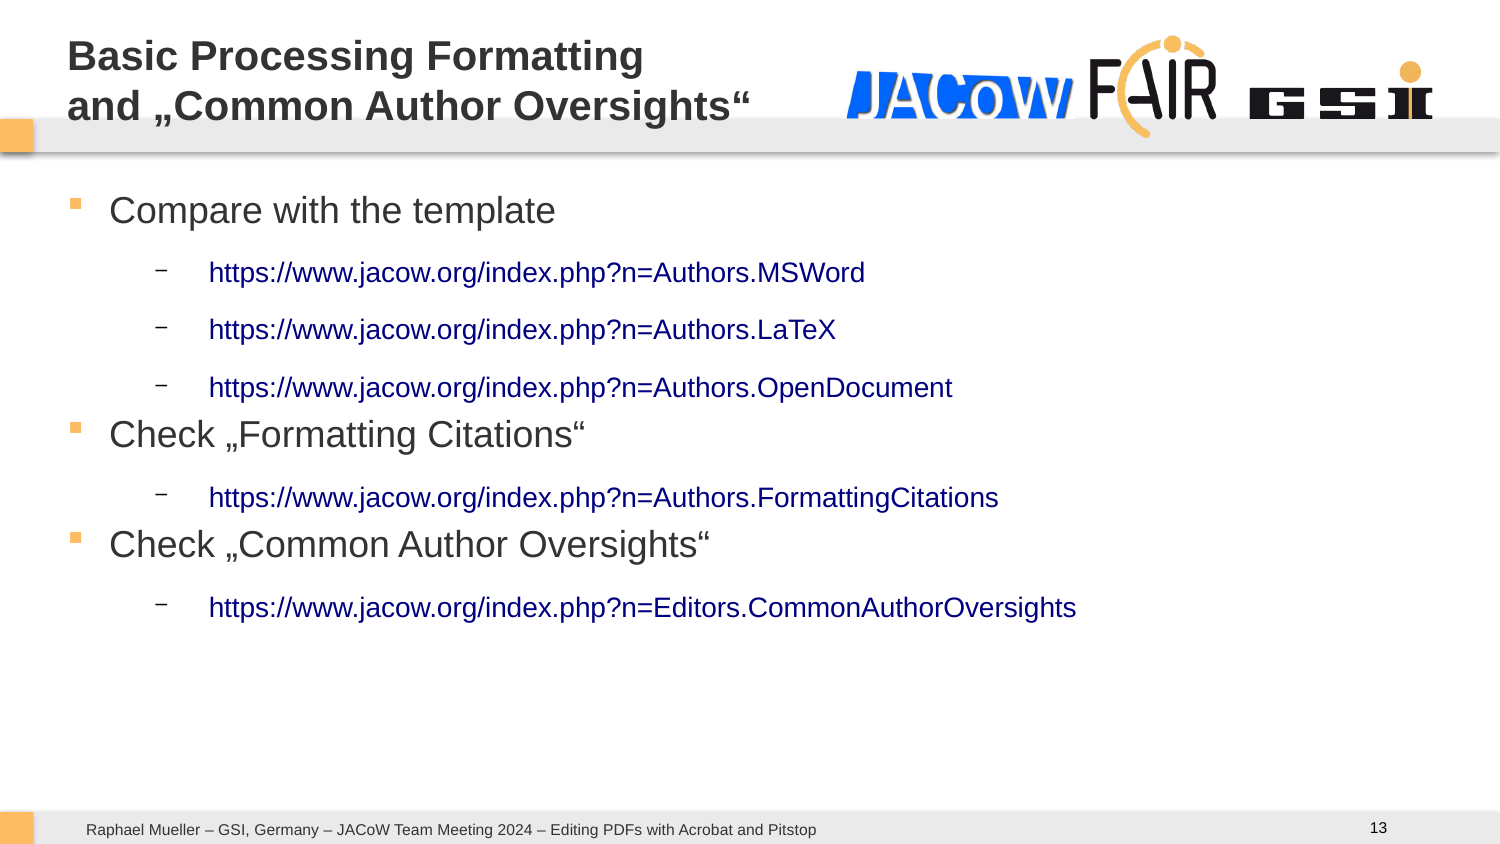

Basic Processing Formatting
and „Common Author Oversights“
# Compare with the template
https://www.jacow.org/index.php?n=Authors.MSWord
https://www.jacow.org/index.php?n=Authors.LaTeX
https://www.jacow.org/index.php?n=Authors.OpenDocument
Check „Formatting Citations“
https://www.jacow.org/index.php?n=Authors.FormattingCitations
Check „Common Author Oversights“
https://www.jacow.org/index.php?n=Editors.CommonAuthorOversights